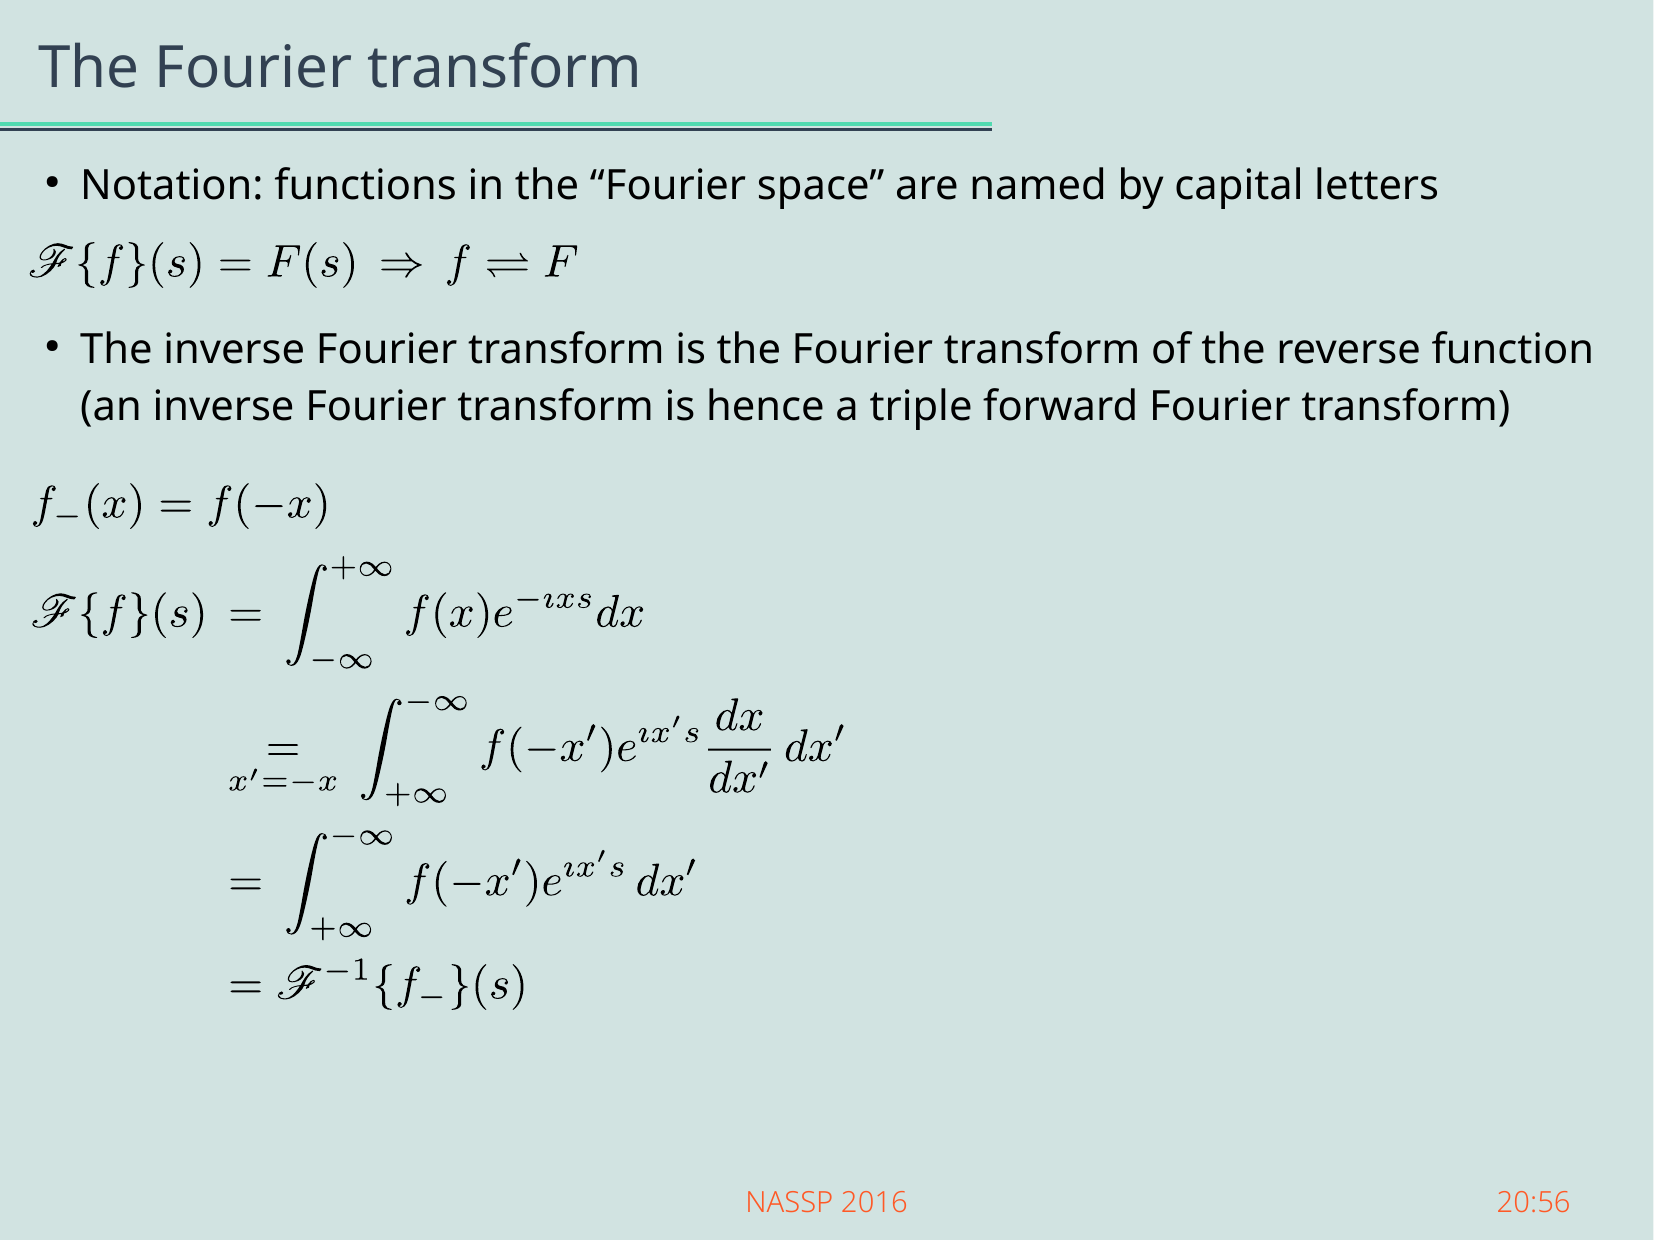

The Fourier transform
Notation: functions in the “Fourier space” are named by capital letters
The inverse Fourier transform is the Fourier transform of the reverse function (an inverse Fourier transform is hence a triple forward Fourier transform)
NASSP 2016
20